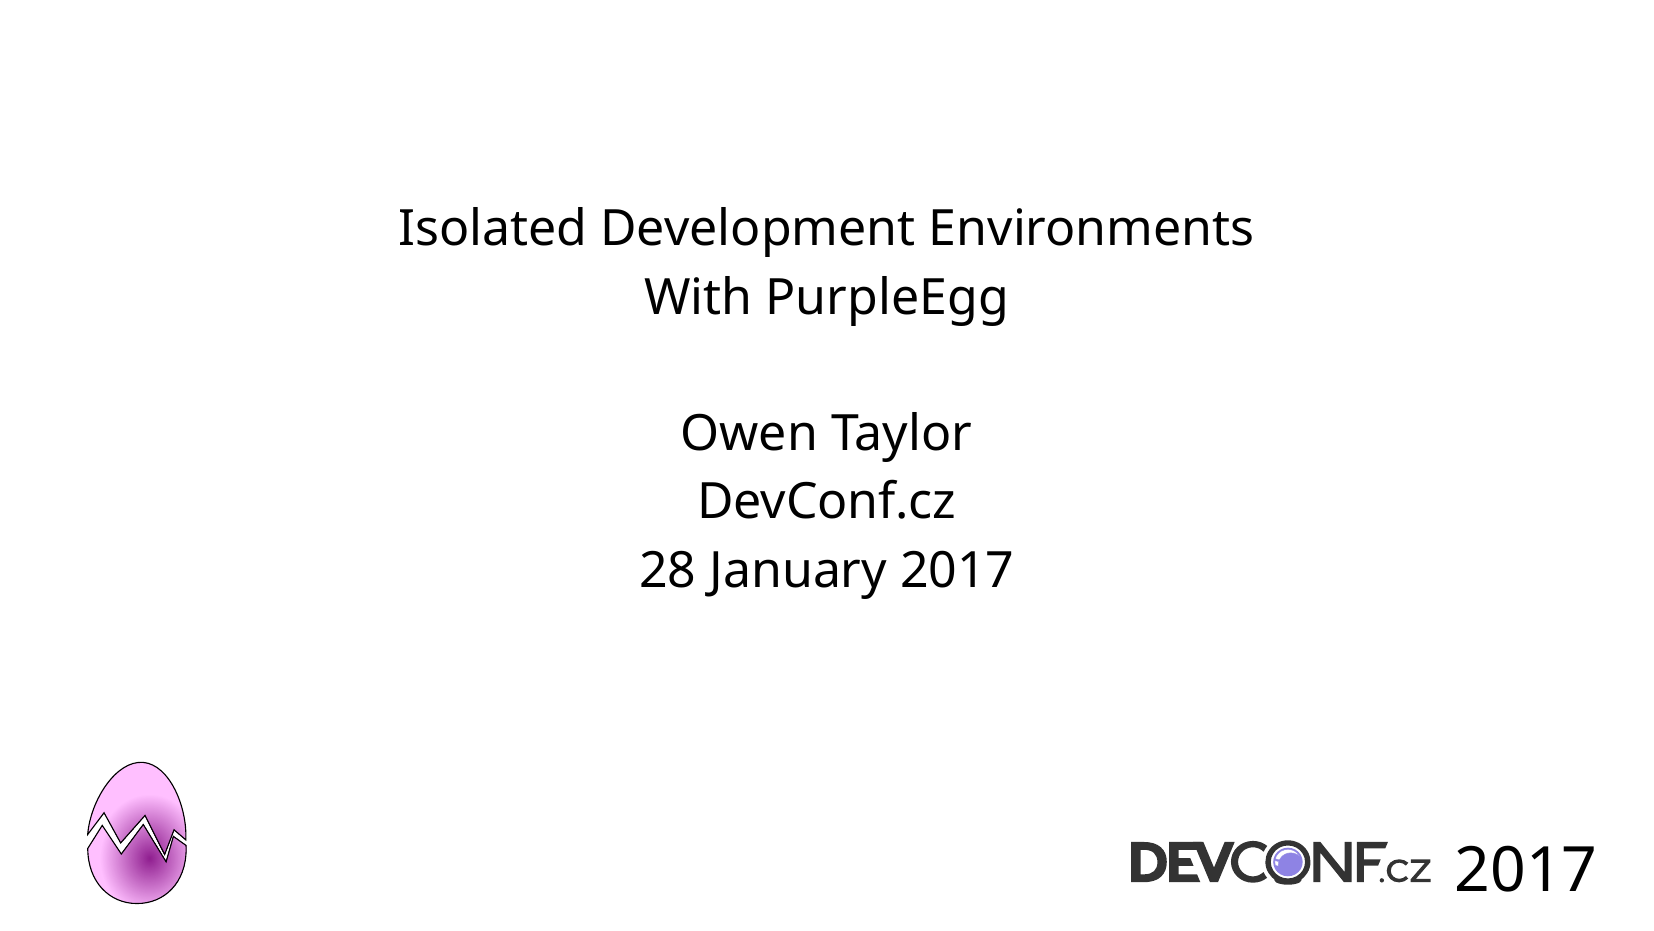

# Isolated Development Environments
With PurpleEgg
Owen Taylor
DevConf.cz
28 January 2017